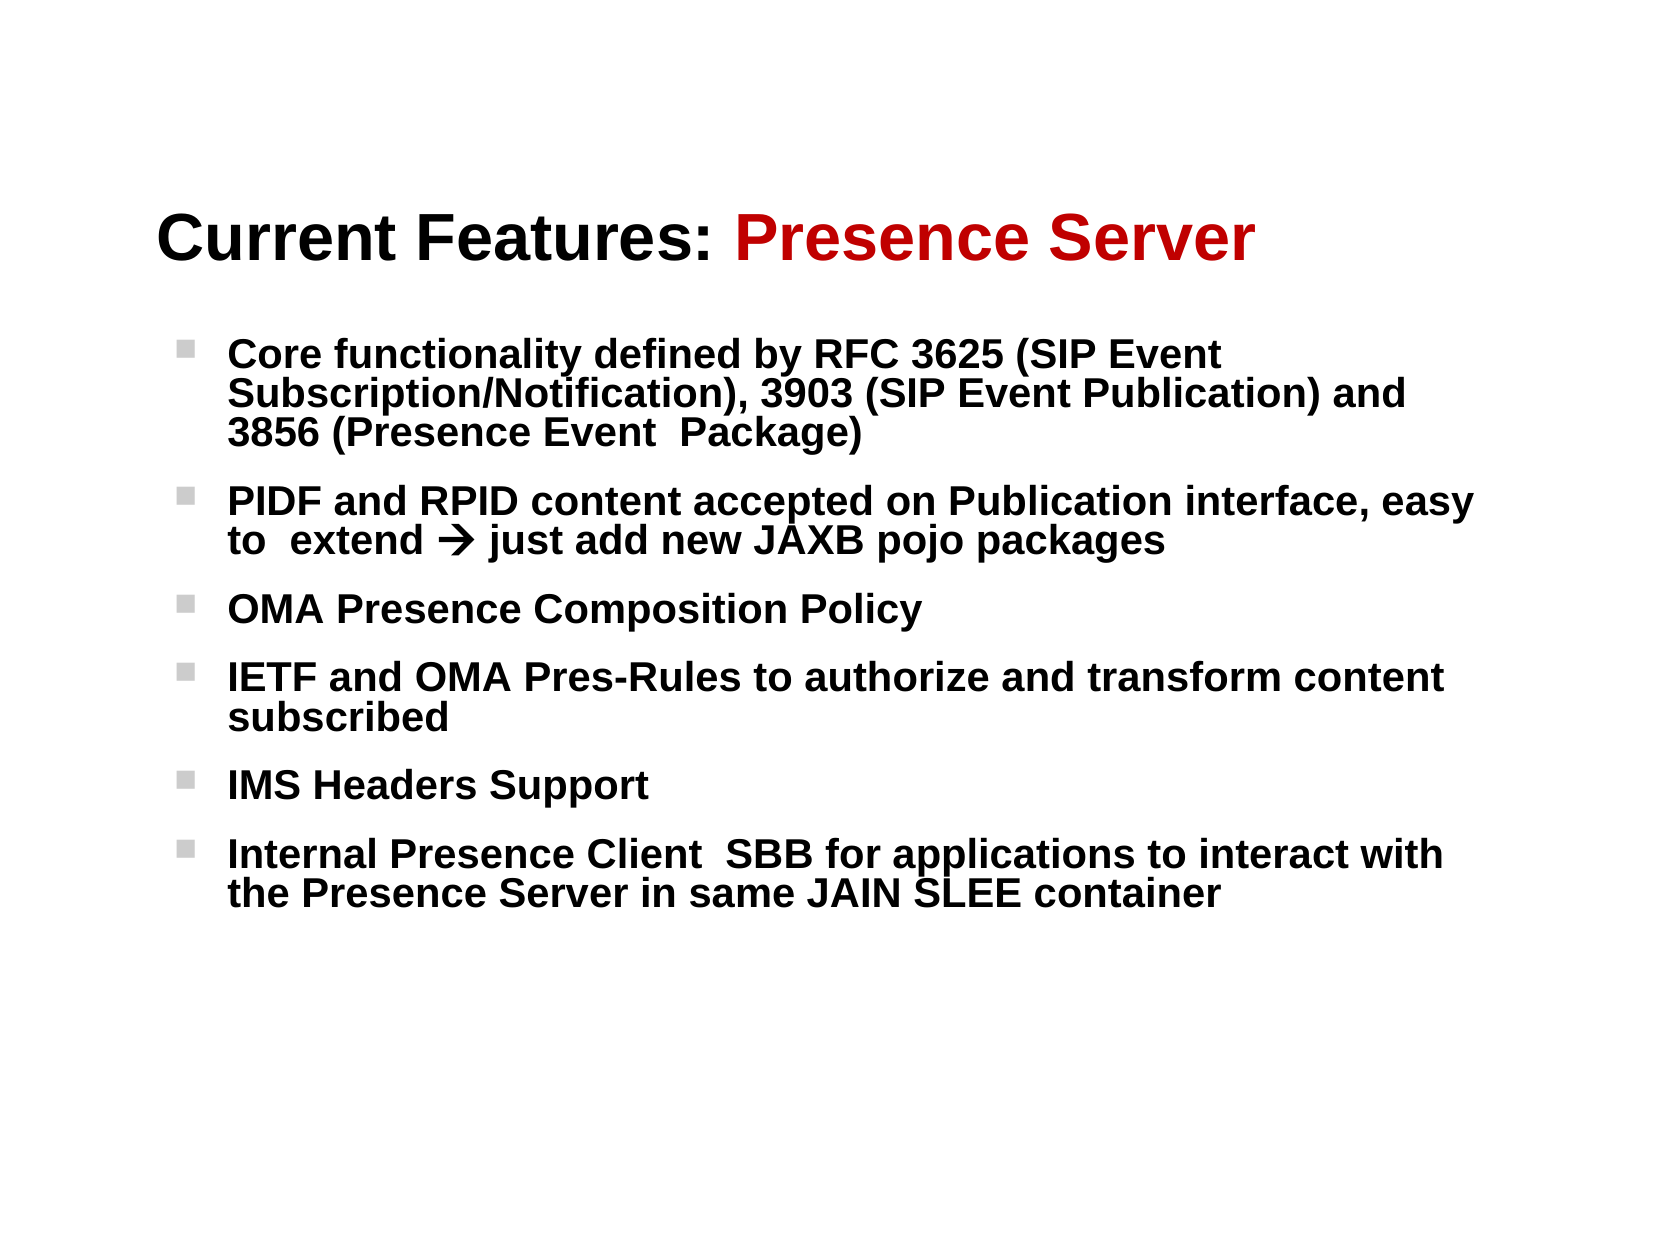

# Current Features: Presence Server
Core functionality defined by RFC 3625 (SIP Event Subscription/Notification), 3903 (SIP Event Publication) and 3856 (Presence Event Package)
PIDF and RPID content accepted on Publication interface, easy to extend  just add new JAXB pojo packages
OMA Presence Composition Policy
IETF and OMA Pres-Rules to authorize and transform content subscribed
IMS Headers Support
Internal Presence Client SBB for applications to interact with the Presence Server in same JAIN SLEE container